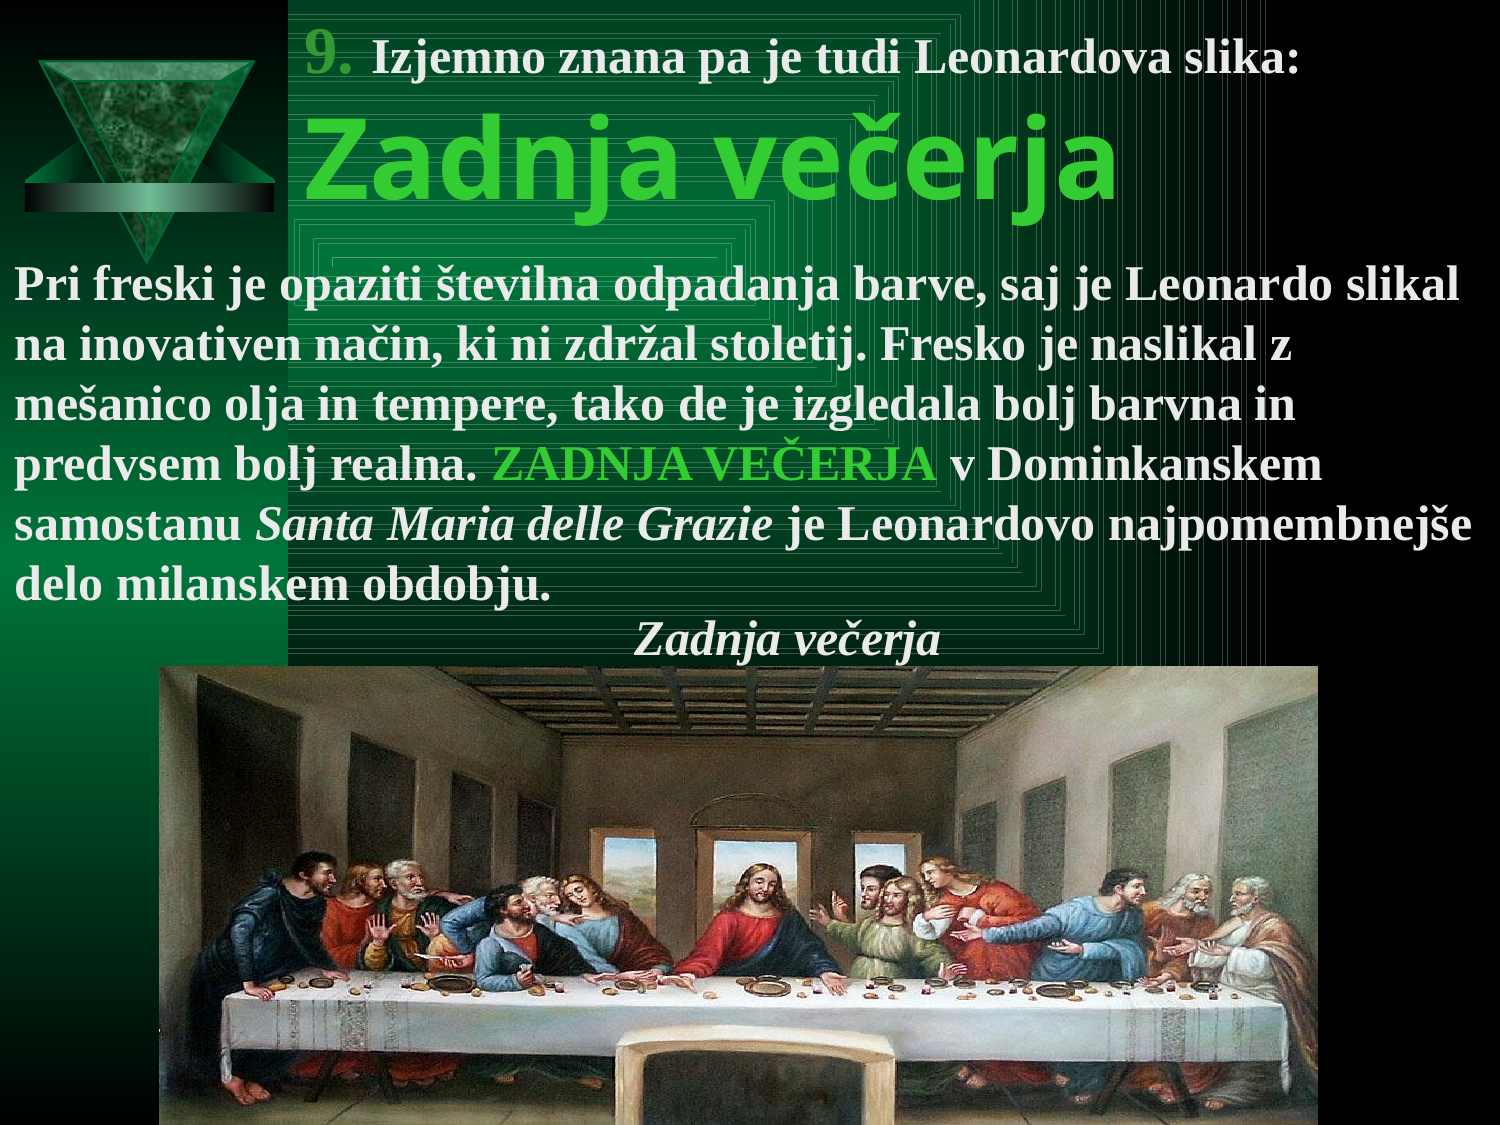

9. Izjemno znana pa je tudi Leonardova slika: Zadnja večerja
Pri freski je opaziti številna odpadanja barve, saj je Leonardo slikal na inovativen način, ki ni zdržal stoletij. Fresko je naslikal z mešanico olja in tempere, tako de je izgledala bolj barvna in predvsem bolj realna. ZADNJA VEČERJA v Dominkanskem samostanu Santa Maria delle Grazie je Leonardovo najpomembnejše delo milanskem obdobju.
Zadnja večerja